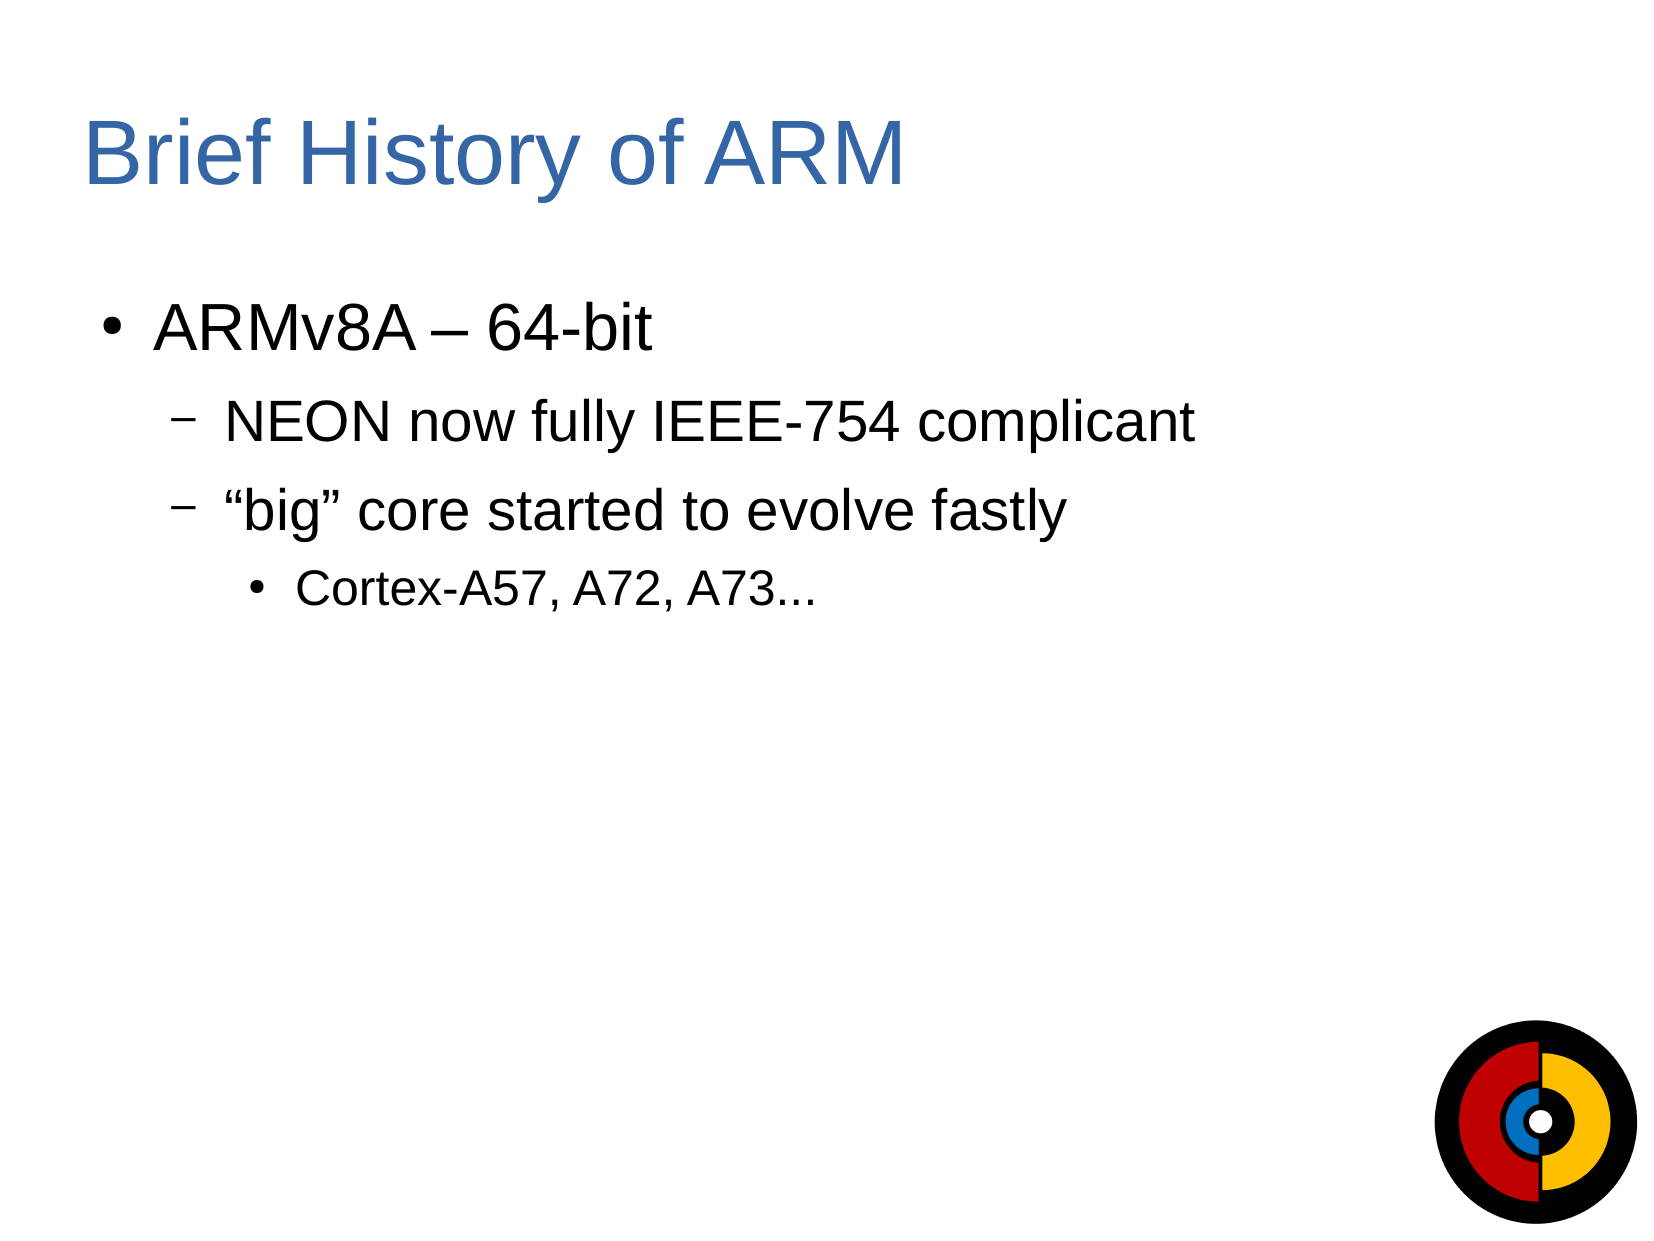

# Brief History of ARM
ARMv8A – 64-bit
NEON now fully IEEE-754 complicant
“big” core started to evolve fastly
Cortex-A57, A72, A73...